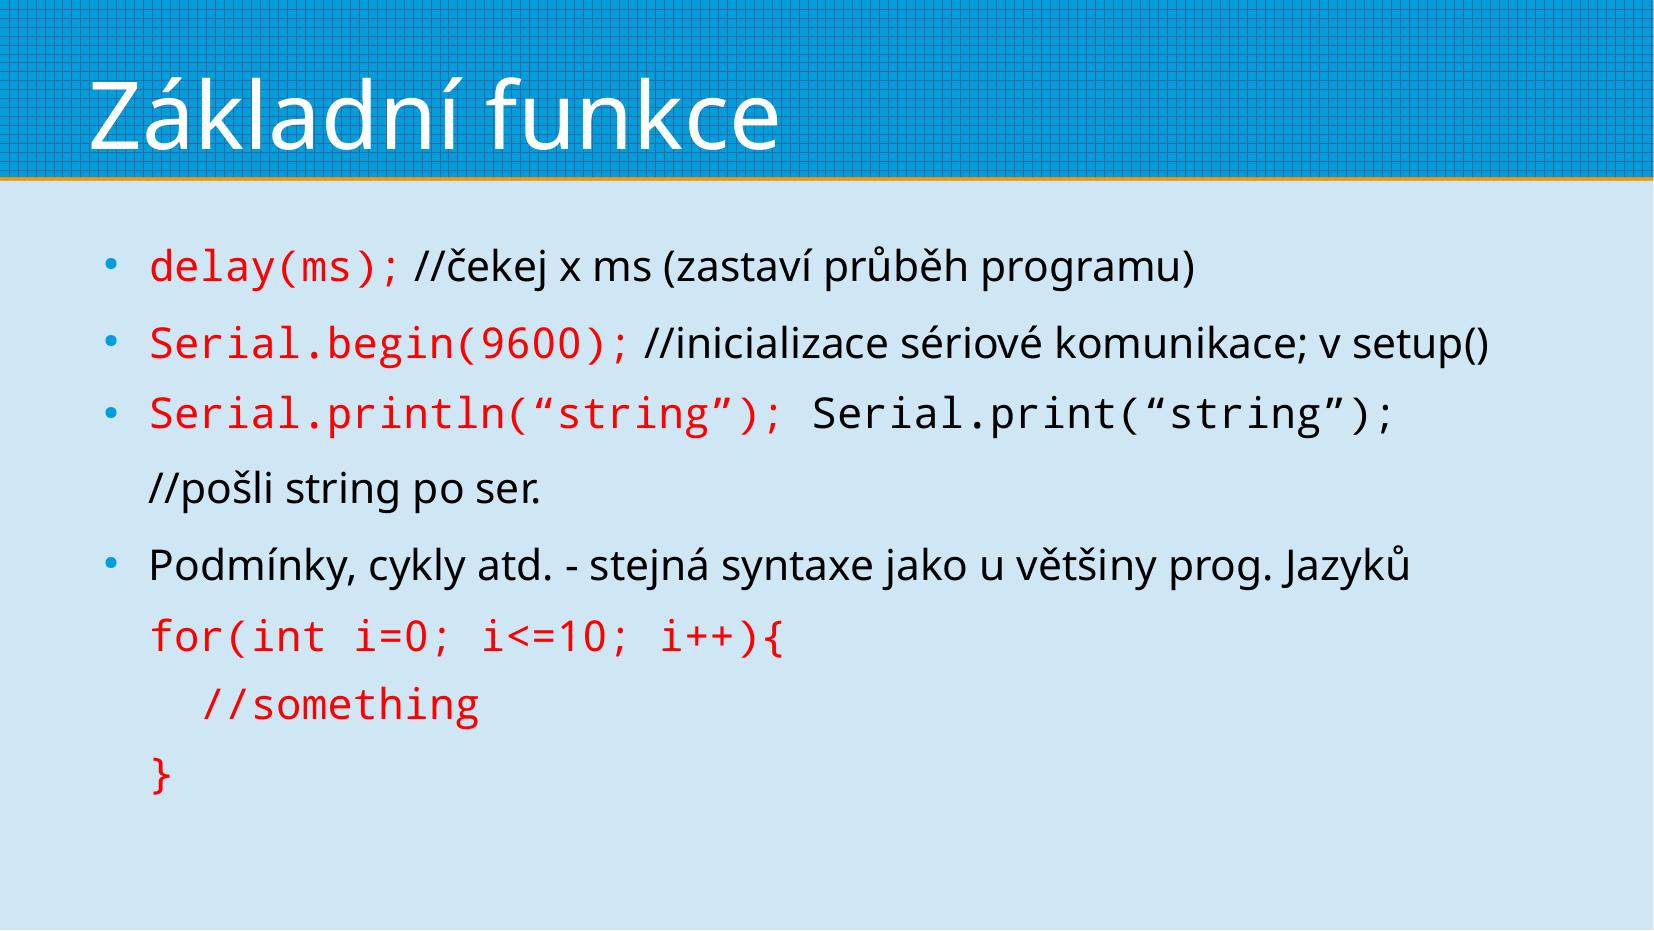

# Základní funkce
delay(ms); //čekej x ms (zastaví průběh programu)
Serial.begin(9600); //inicializace sériové komunikace; v setup()
Serial.println(“string”); Serial.print(“string”);
//pošli string po ser.
Podmínky, cykly atd. - stejná syntaxe jako u většiny prog. Jazyků
for(int i=0; i<=10; i++){
 //something
}